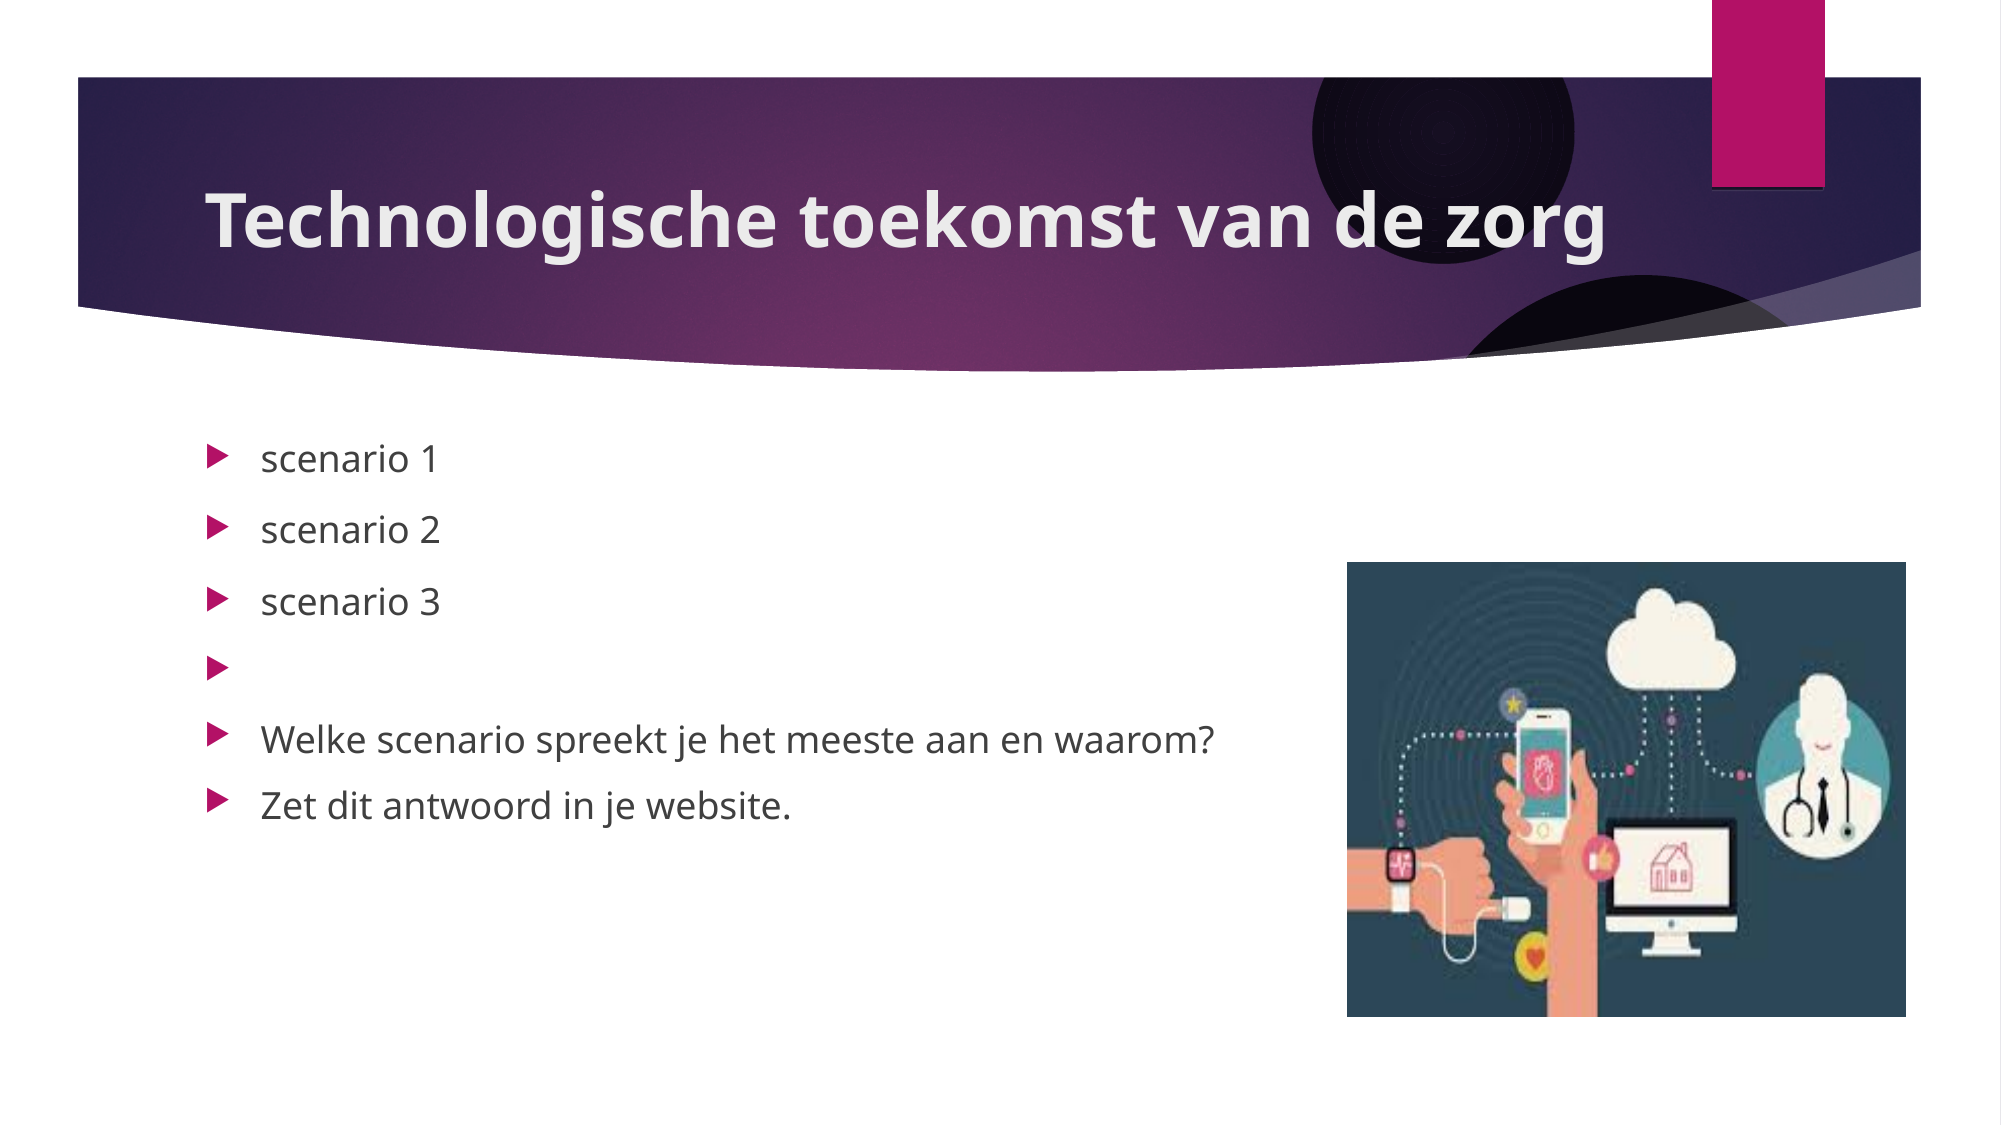

# Technologische toekomst van de zorg
scenario 1
scenario 2
scenario 3
Welke scenario spreekt je het meeste aan en waarom?
Zet dit antwoord in je website.